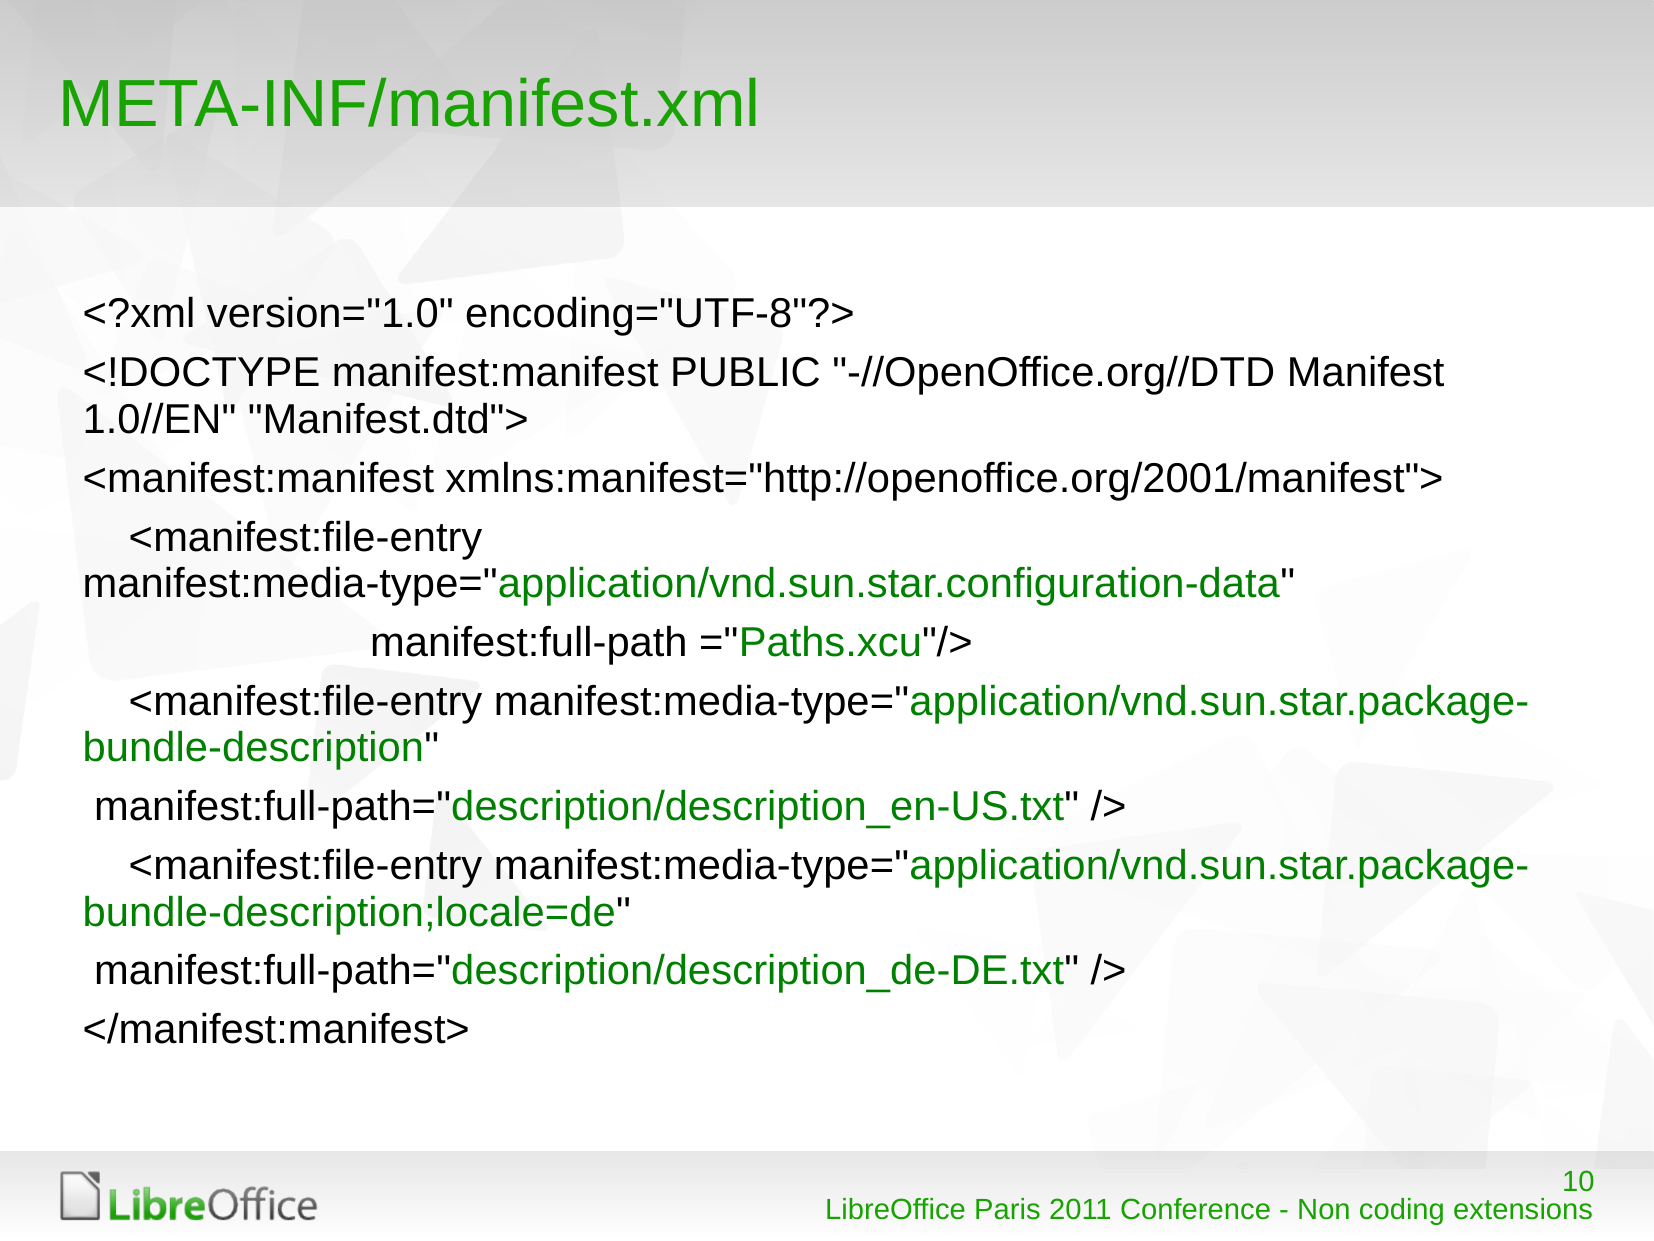

# META-INF/manifest.xml
<?xml version="1.0" encoding="UTF-8"?>
<!DOCTYPE manifest:manifest PUBLIC "-//OpenOffice.org//DTD Manifest 1.0//EN" "Manifest.dtd">
<manifest:manifest xmlns:manifest="http://openoffice.org/2001/manifest">
 <manifest:file-entry manifest:media-type="application/vnd.sun.star.configuration-data"
 manifest:full-path ="Paths.xcu"/>
 <manifest:file-entry manifest:media-type="application/vnd.sun.star.package-bundle-description"
 manifest:full-path="description/description_en-US.txt" />
 <manifest:file-entry manifest:media-type="application/vnd.sun.star.package-bundle-description;locale=de"
 manifest:full-path="description/description_de-DE.txt" />
</manifest:manifest>
10
LibreOffice Paris 2011 Conference - Non coding extensions